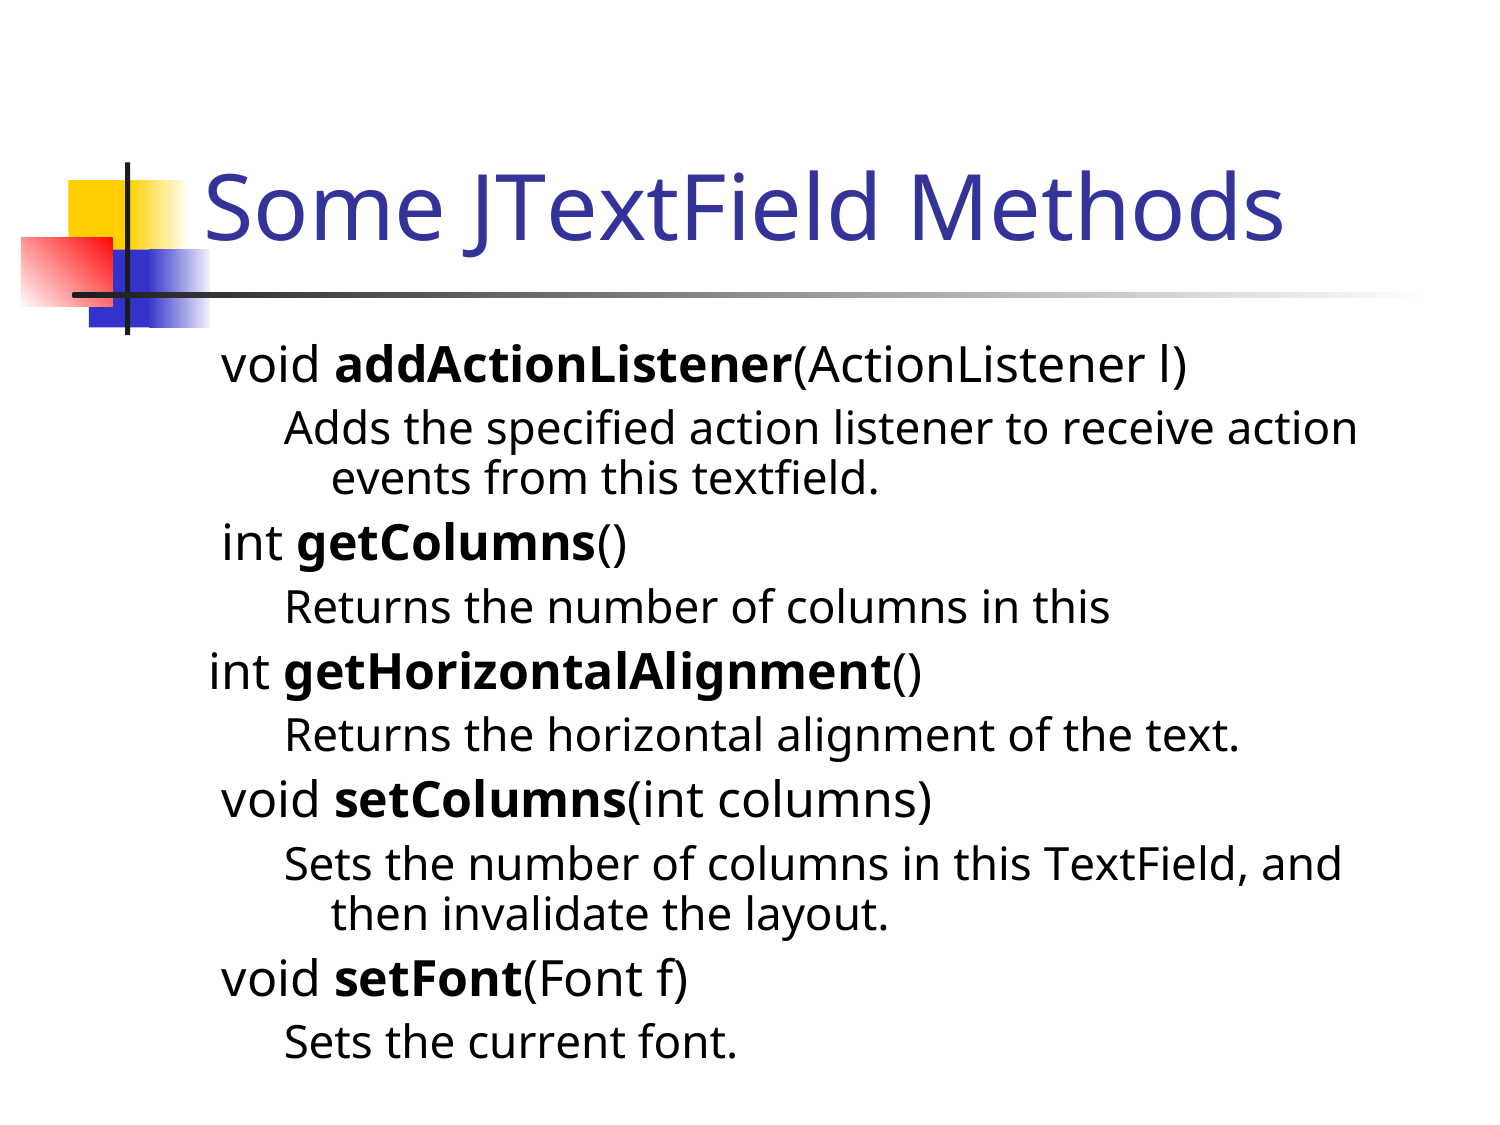

# Some JTextField Methods
 void addActionListener(ActionListener l)
Adds the specified action listener to receive action events from this textfield.
 int getColumns()
Returns the number of columns in this
int getHorizontalAlignment()
Returns the horizontal alignment of the text.
 void setColumns(int columns)
Sets the number of columns in this TextField, and then invalidate the layout.
 void setFont(Font f)
Sets the current font.